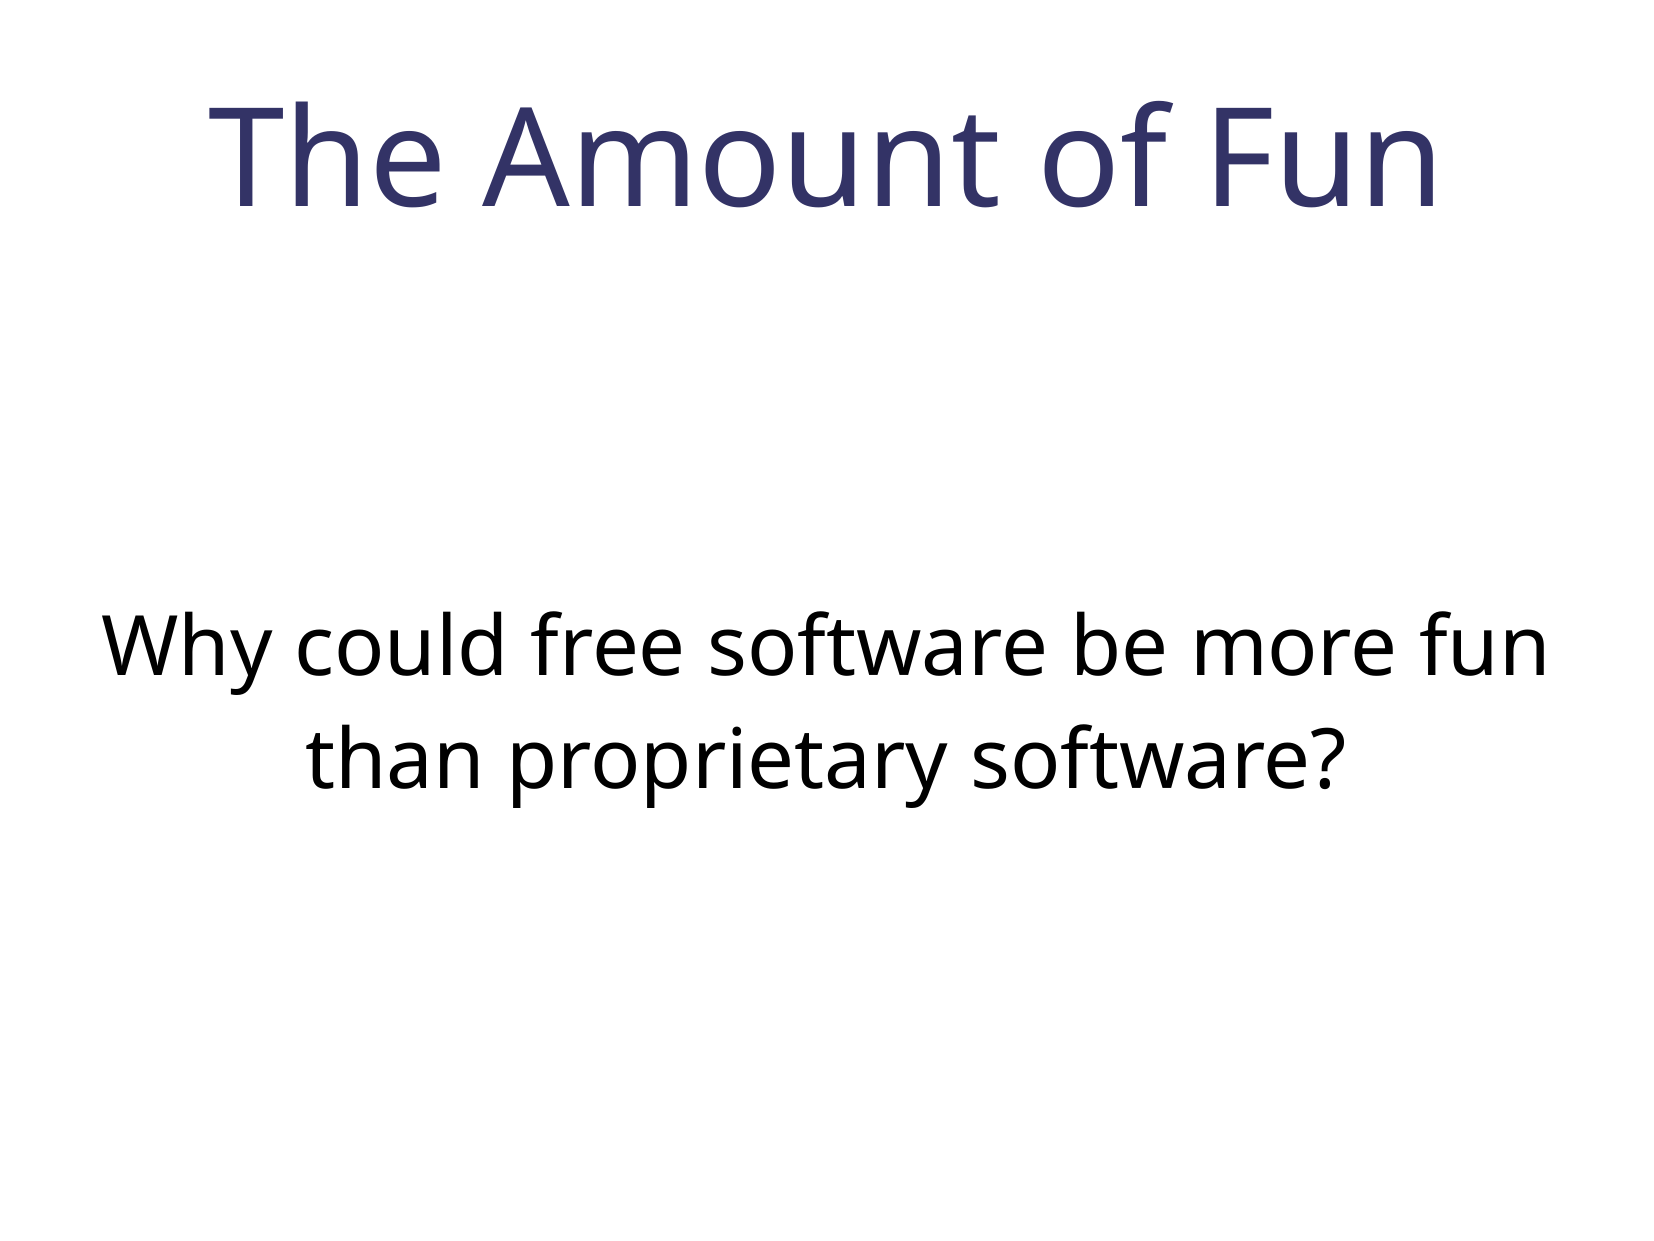

# The Amount of Fun
Why could free software be more fun than proprietary software?